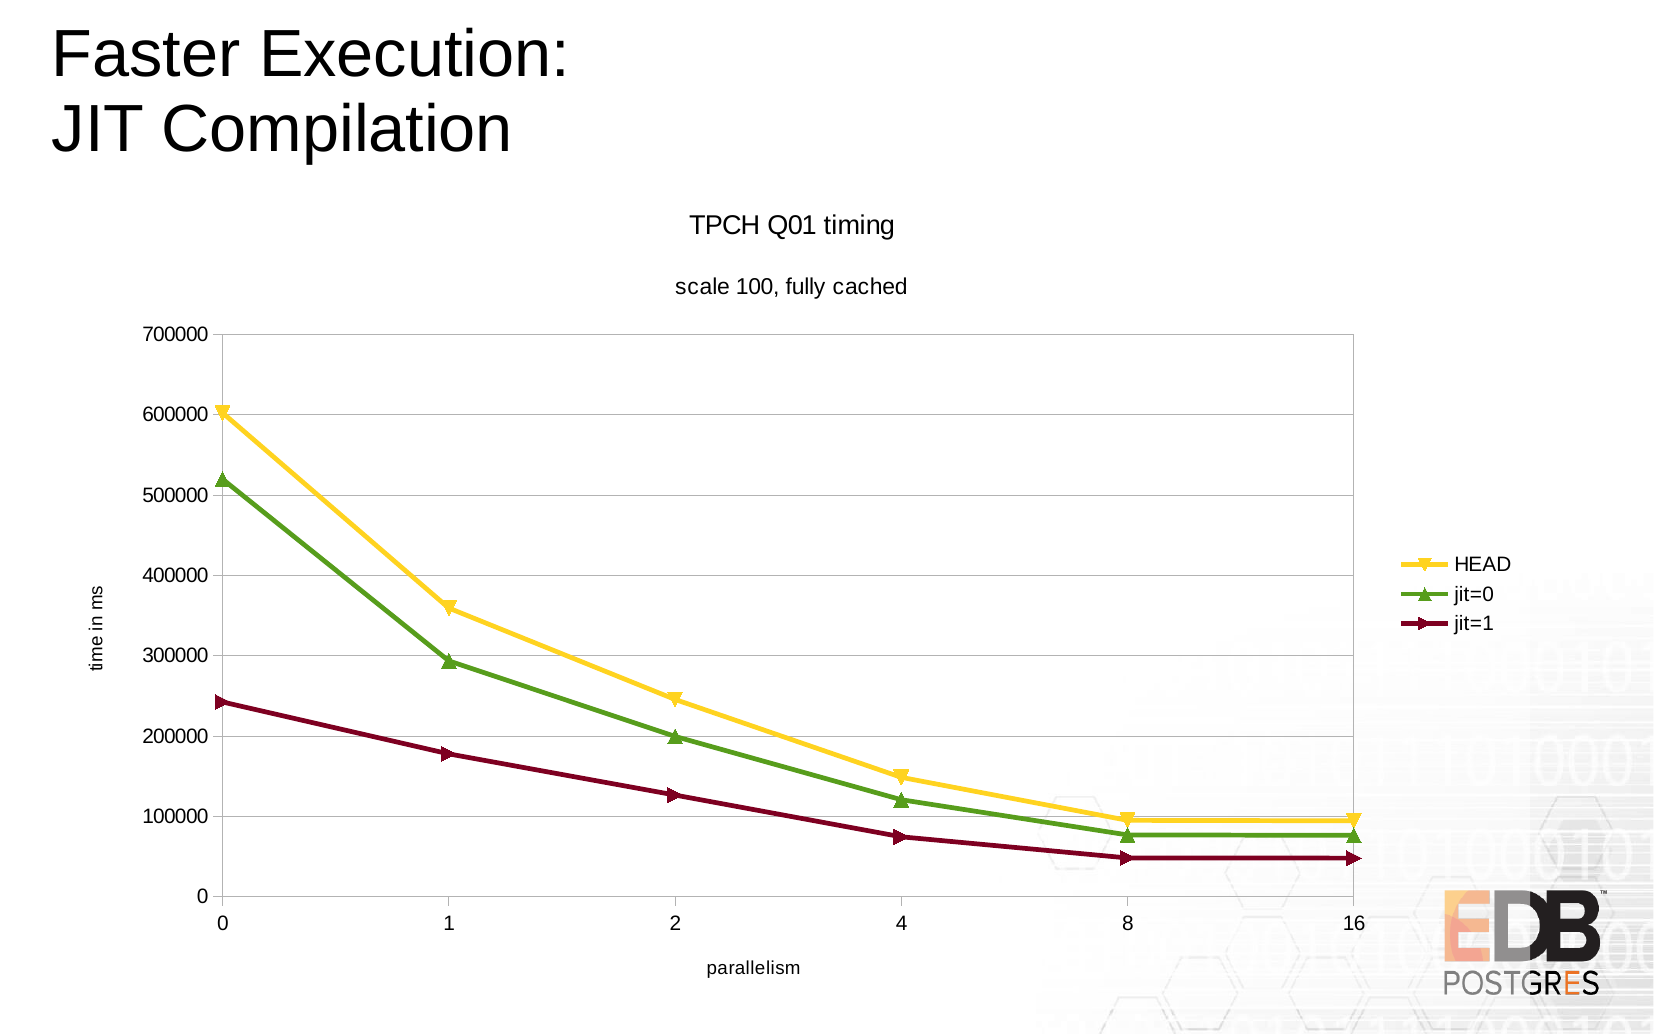

# Faster Execution: JIT Compilation
### Chart: TPCH Q01 timing
scale 100, fully cached
| Category | HEAD | jit=0 | jit=1 |
|---|---|---|---|
| 0 | 602404.397 | 519859.167 | 242366.548 |
| 1 | 359283.39 | 293543.31 | 177728.382 |
| 2 | 245504.042 | 199516.996 | 126521.327 |
| 4 | 148561.194 | 120649.633 | 74486.6 |
| 8 | 95018.491 | 76849.407 | 48208.111 |
| 16 | 94421.83 | 76337.929 | 47977.63 |